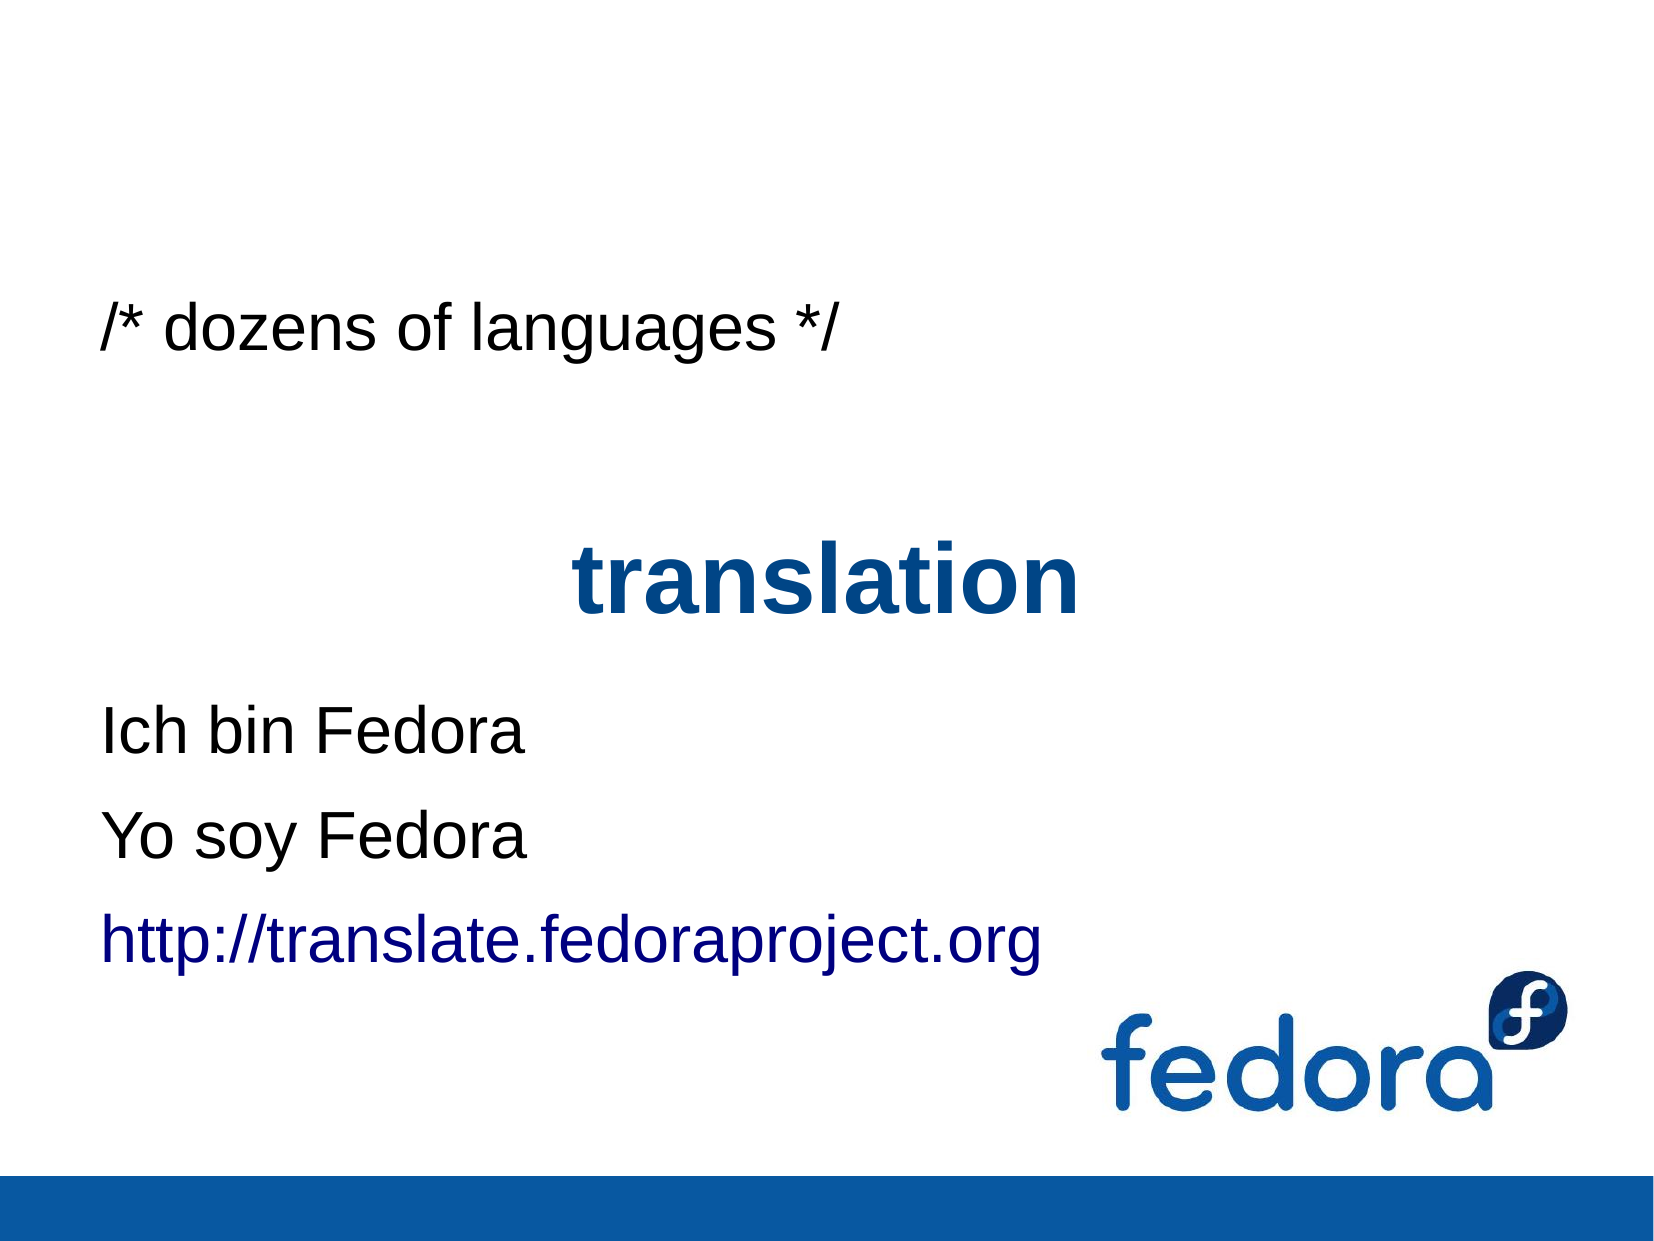

# translation
/* dozens of languages */
Ich bin Fedora
Yo soy Fedora
http://translate.fedoraproject.org